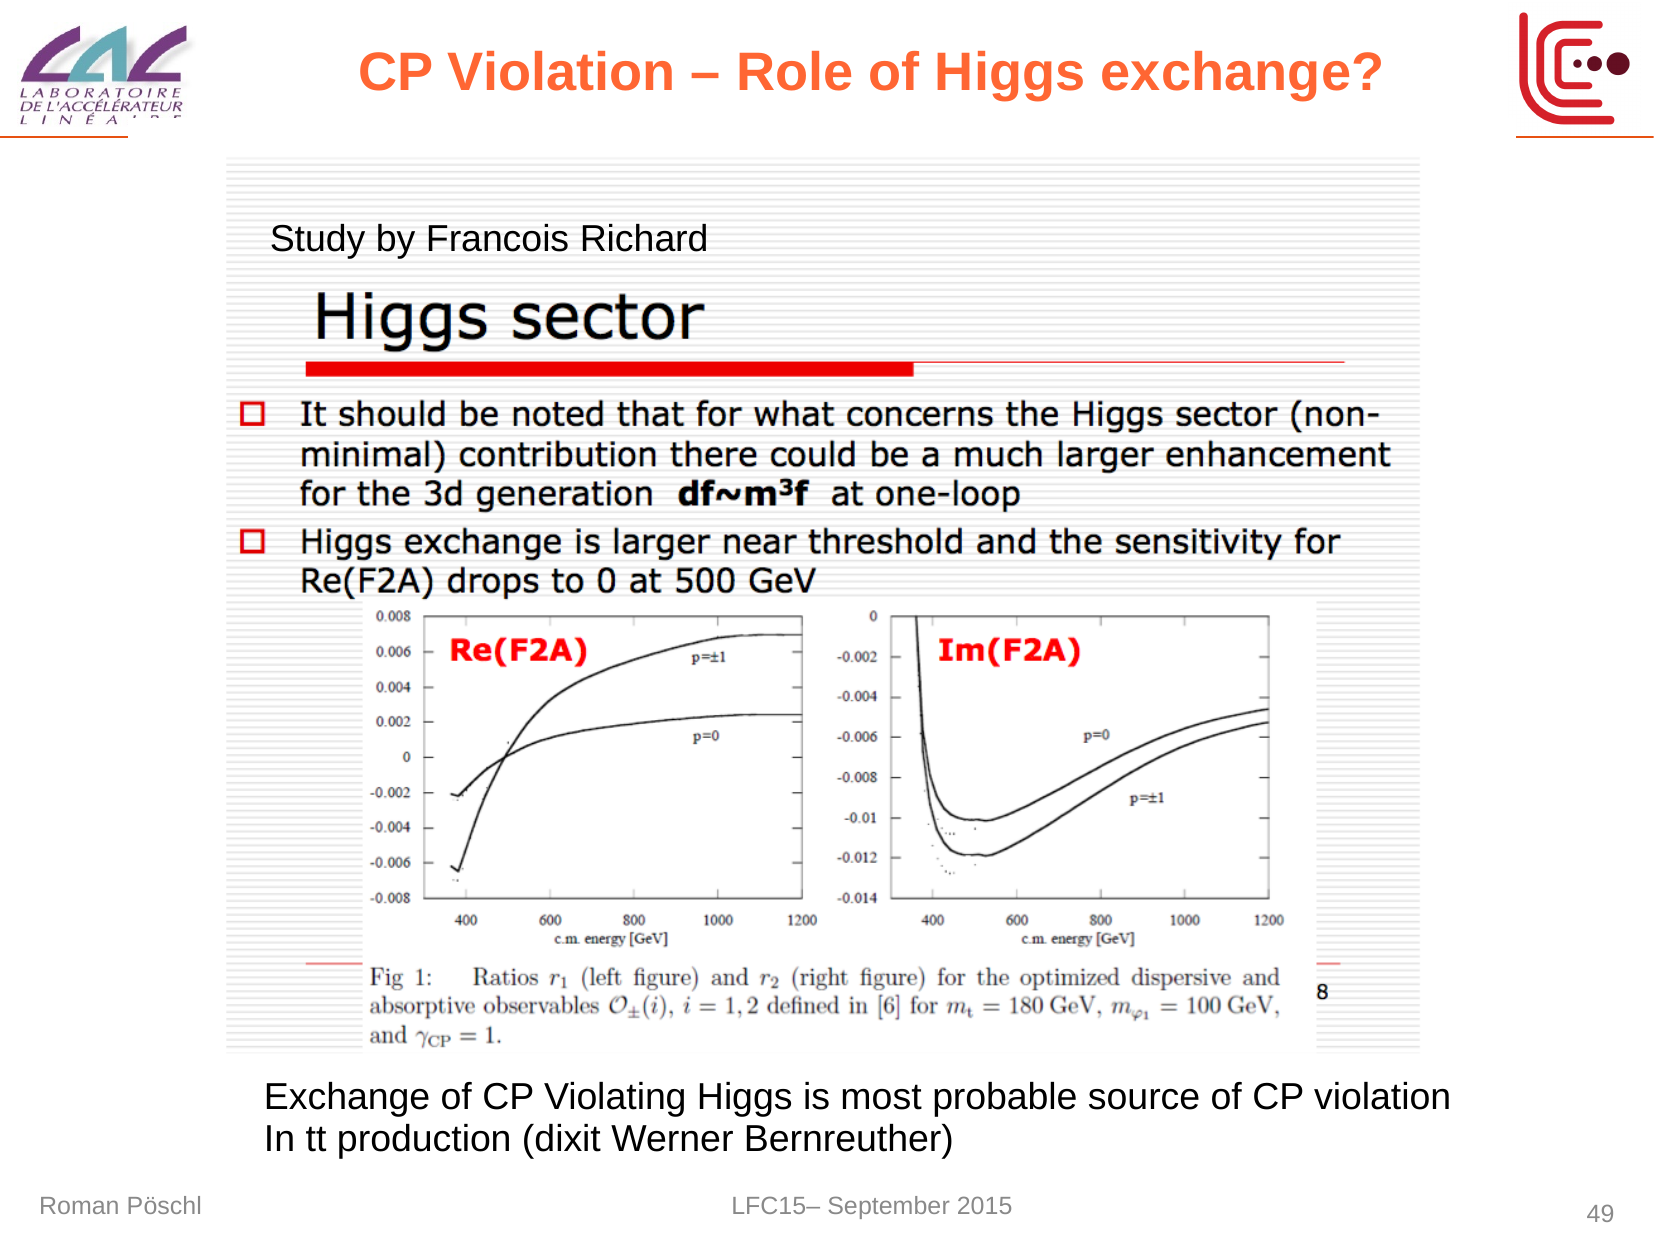

# CP Violation – Role of Higgs exchange?
Study by Francois Richard
Exchange of CP Violating Higgs is most probable source of CP violation
In tt production (dixit Werner Bernreuther)